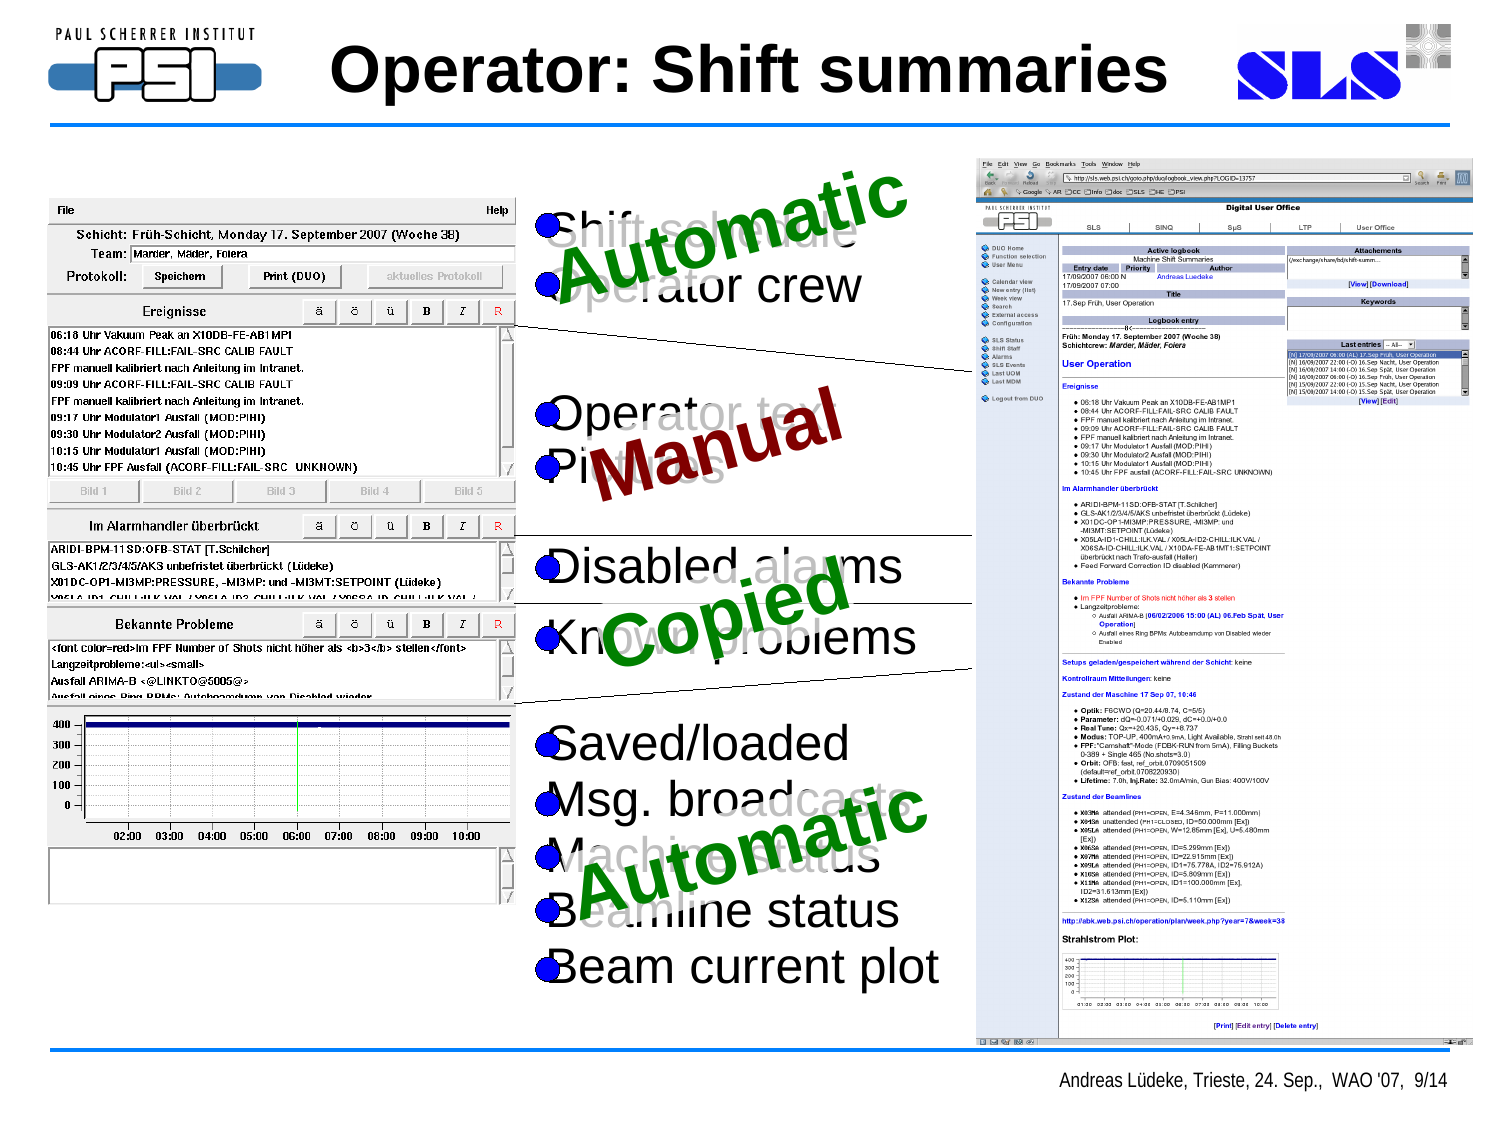

# Operator: Shift summaries
Automatic
Shift schedule
Operator crew
Operator text
Manual
Pictures
Disabled alarms
Copied
Known problems
Saved/loaded
Msg. broadcasts
Machine status
Beamline status
Beam current plot
Automatic